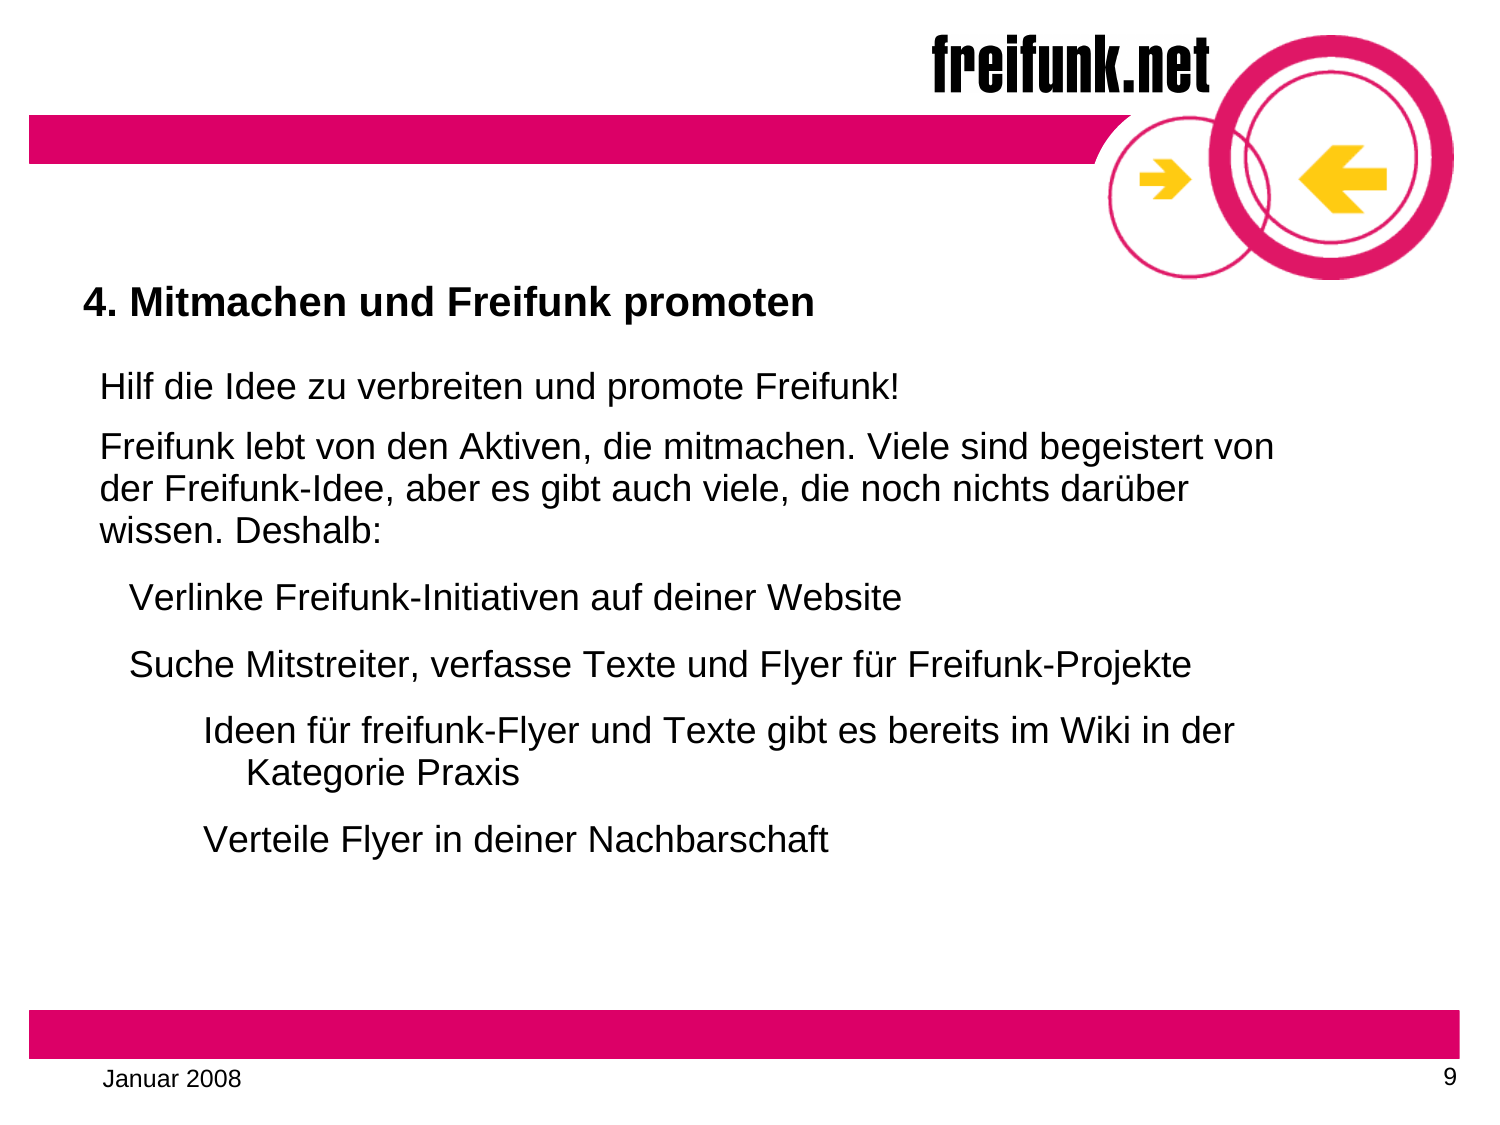

4. Mitmachen und Freifunk promoten
Hilf die Idee zu verbreiten und promote Freifunk!
Freifunk lebt von den Aktiven, die mitmachen. Viele sind begeistert von der Freifunk-Idee, aber es gibt auch viele, die noch nichts darüber wissen. Deshalb:
Verlinke Freifunk-Initiativen auf deiner Website
Suche Mitstreiter, verfasse Texte und Flyer für Freifunk-Projekte
Ideen für freifunk-Flyer und Texte gibt es bereits im Wiki in der Kategorie Praxis
Verteile Flyer in deiner Nachbarschaft
9
Januar 2008